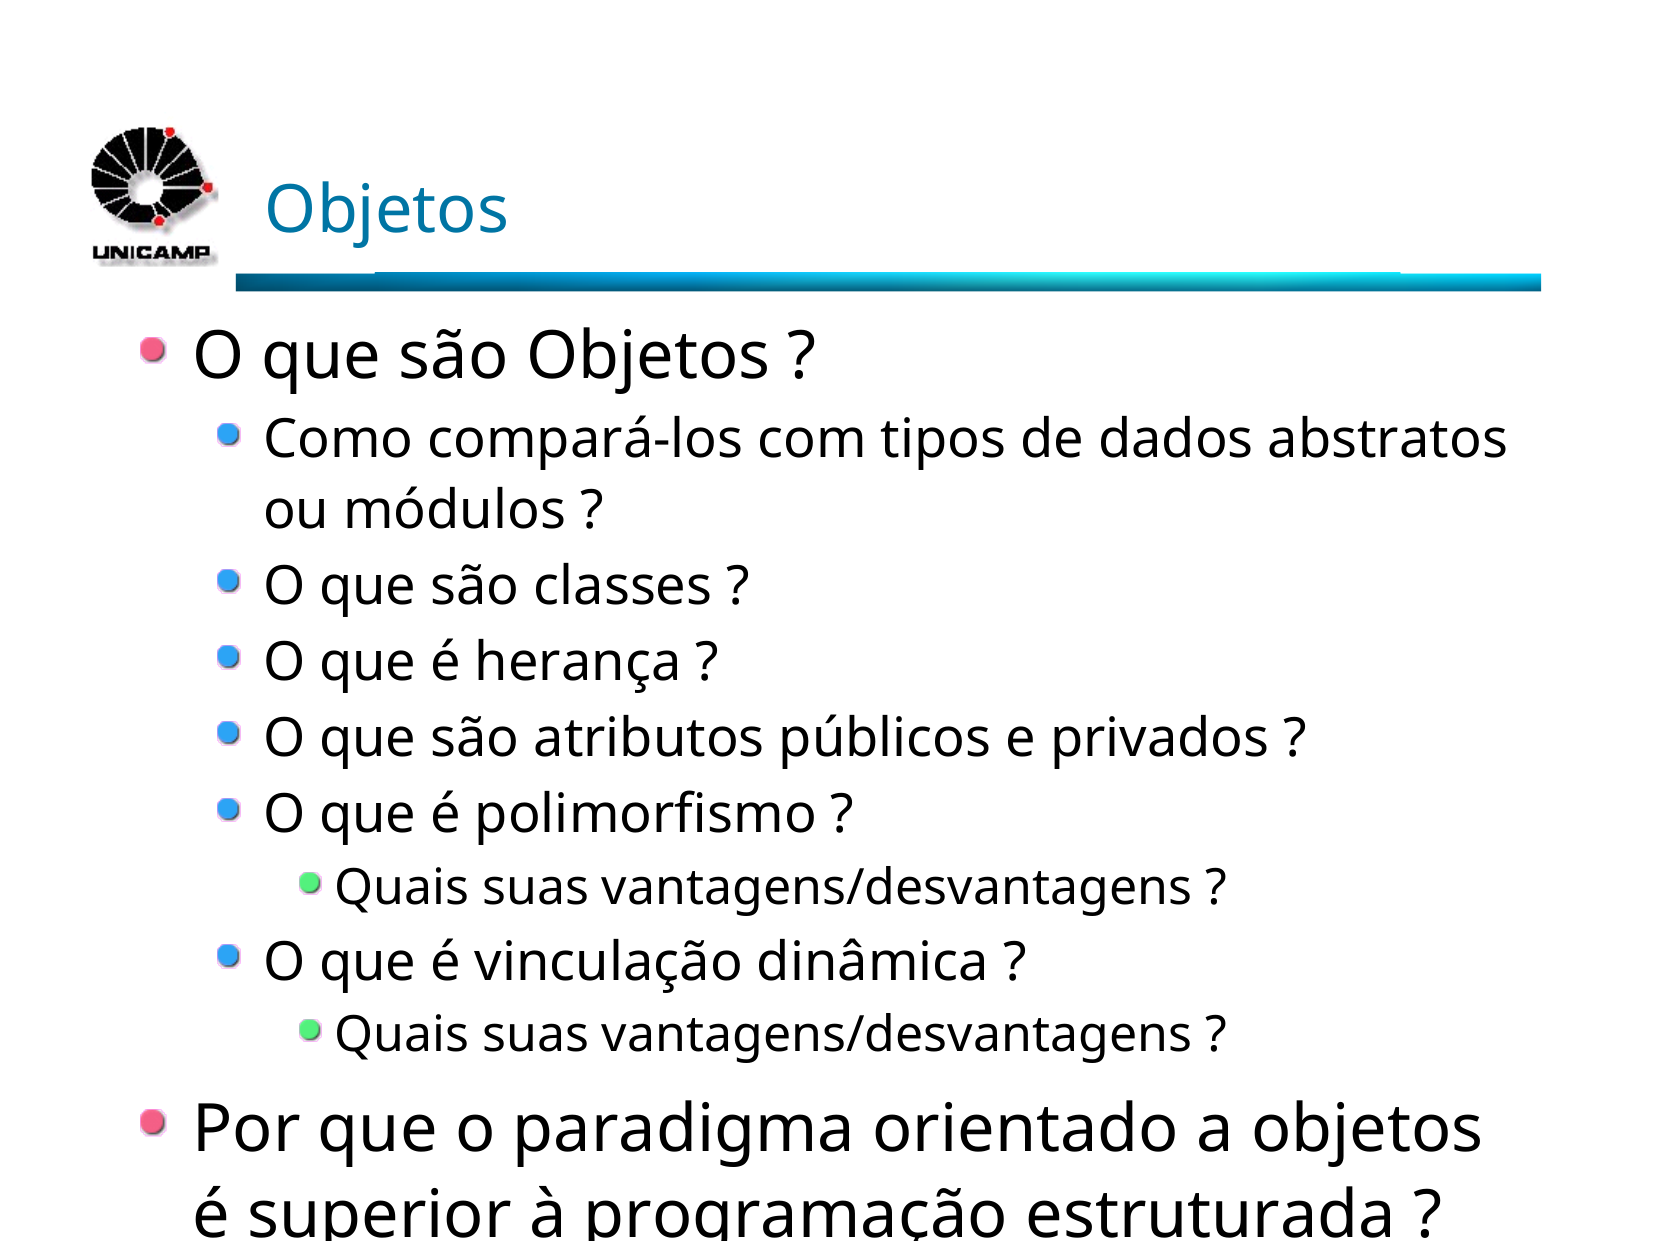

# Objetos
O que são Objetos ?
Como compará-los com tipos de dados abstratos ou módulos ?
O que são classes ?
O que é herança ?
O que são atributos públicos e privados ?
O que é polimorfismo ?
Quais suas vantagens/desvantagens ?
O que é vinculação dinâmica ?
Quais suas vantagens/desvantagens ?
Por que o paradigma orientado a objetos é superior à programação estruturada ?